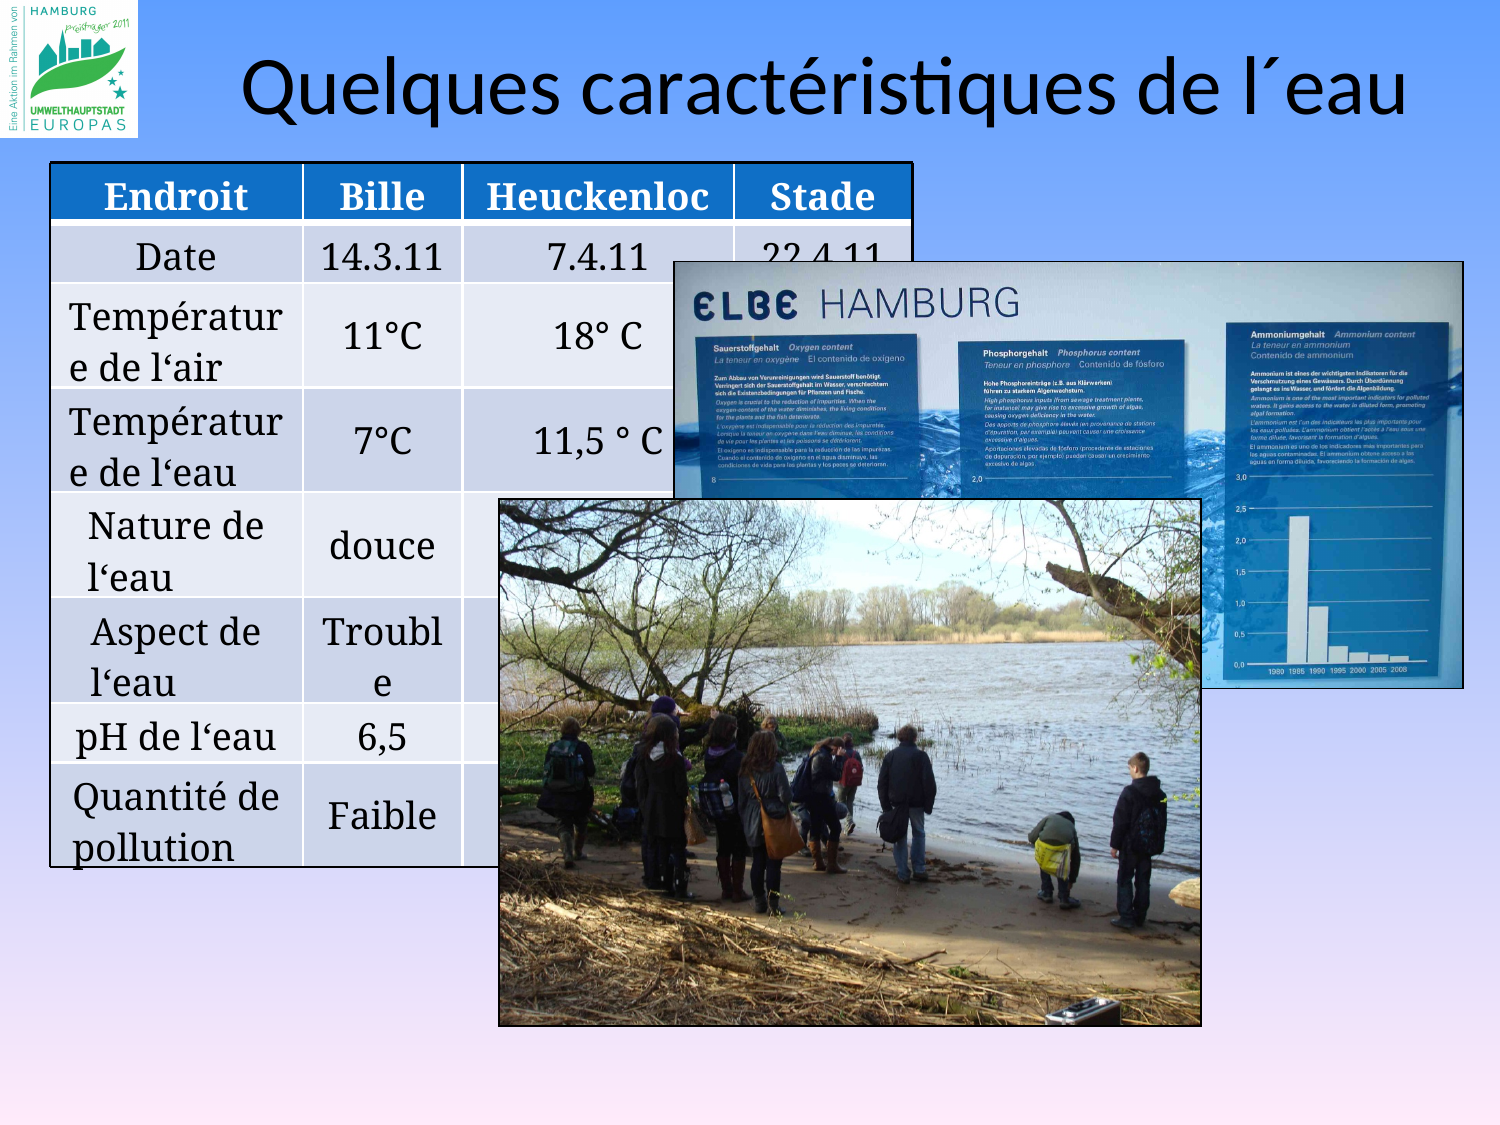

# Quelques caractéristiques de l´eau
Endroit
Bille
Heuckenlock
Stade
Date
14.3.11
7.4.11
22.4.11
Température de l‘air
11°C
18° C
23° C
Température de l‘eau
7°C
11,5 ° C
20 ° C
Nature de l‘eau
douce
douce
douce /salée
Aspect de l‘eau
Trouble
Claire
Trouble
pH de l‘eau
6,5
7,5
7,3
Quantité de pollution
Faible
Aucune
Faible